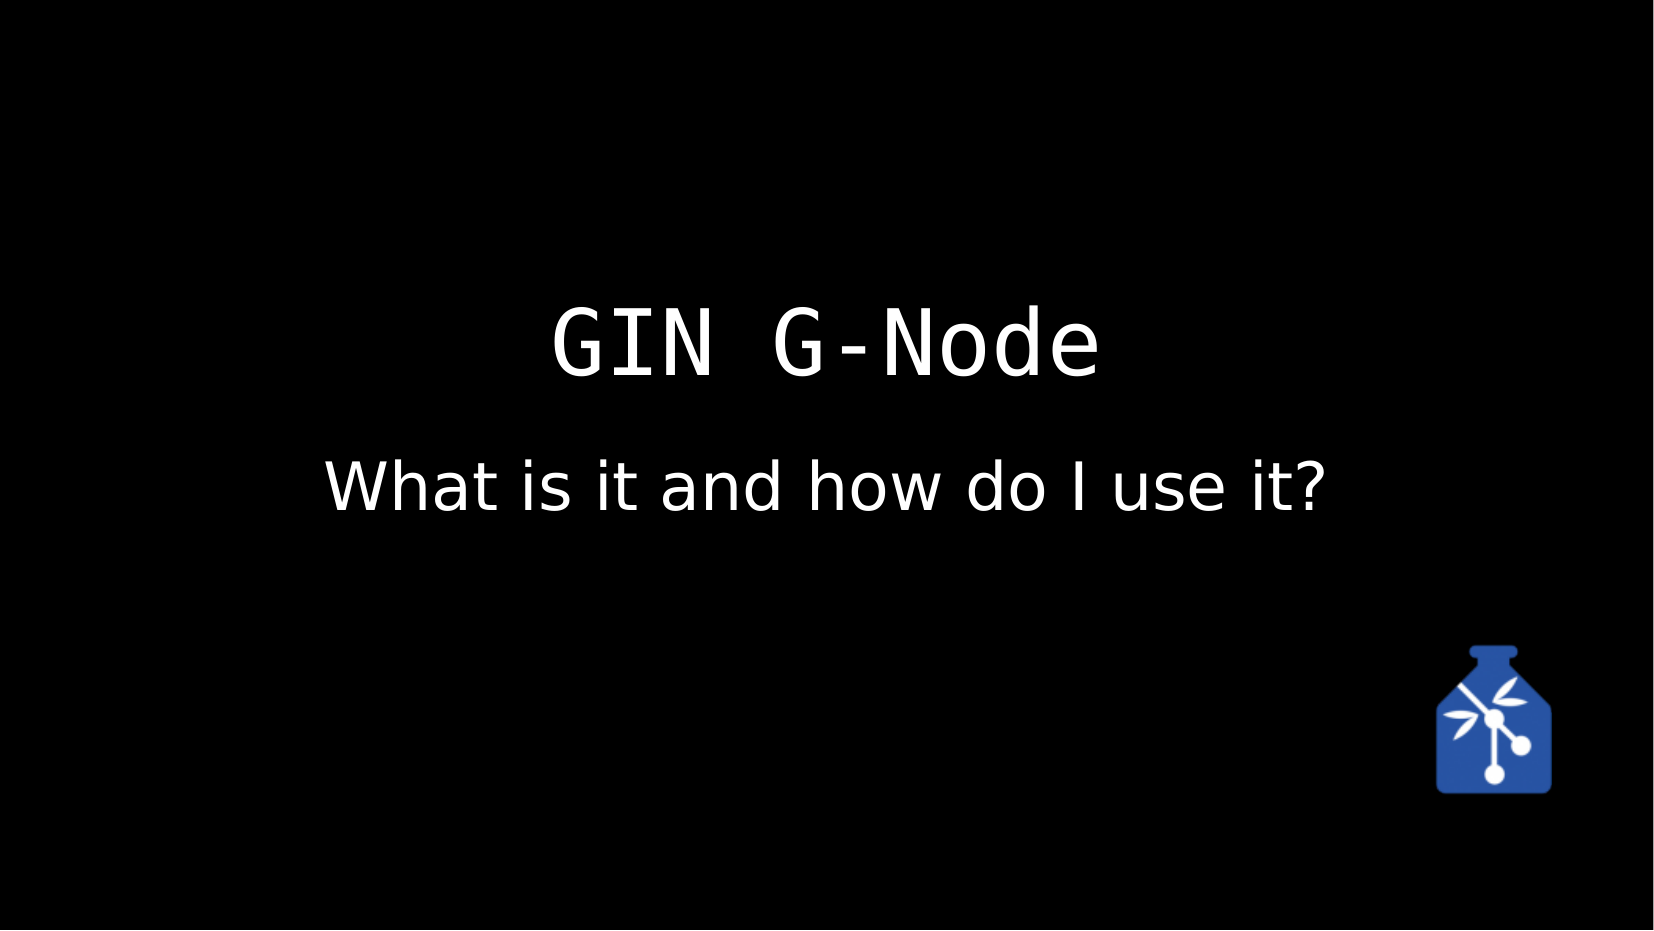

What is it and how do I use it?
# GIN G-Node